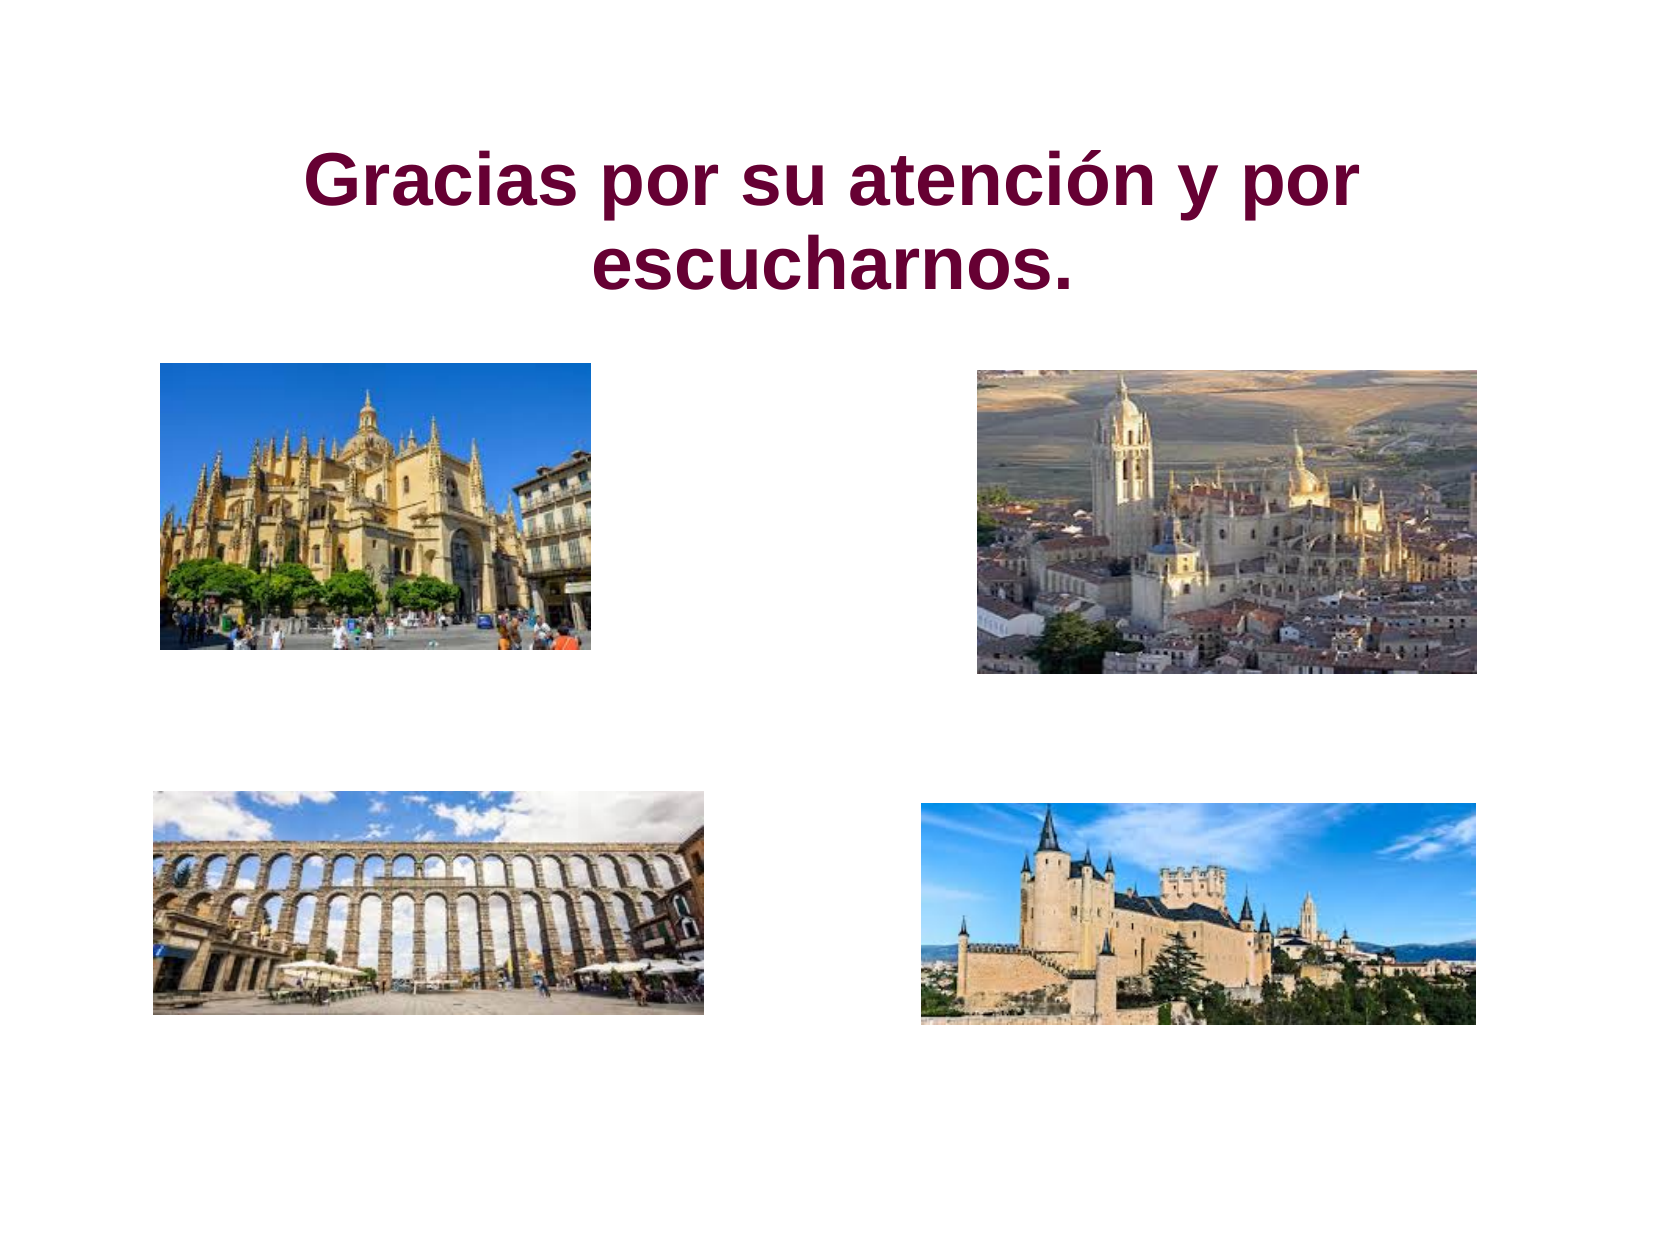

#
Gracias por su atención y por escucharnos.